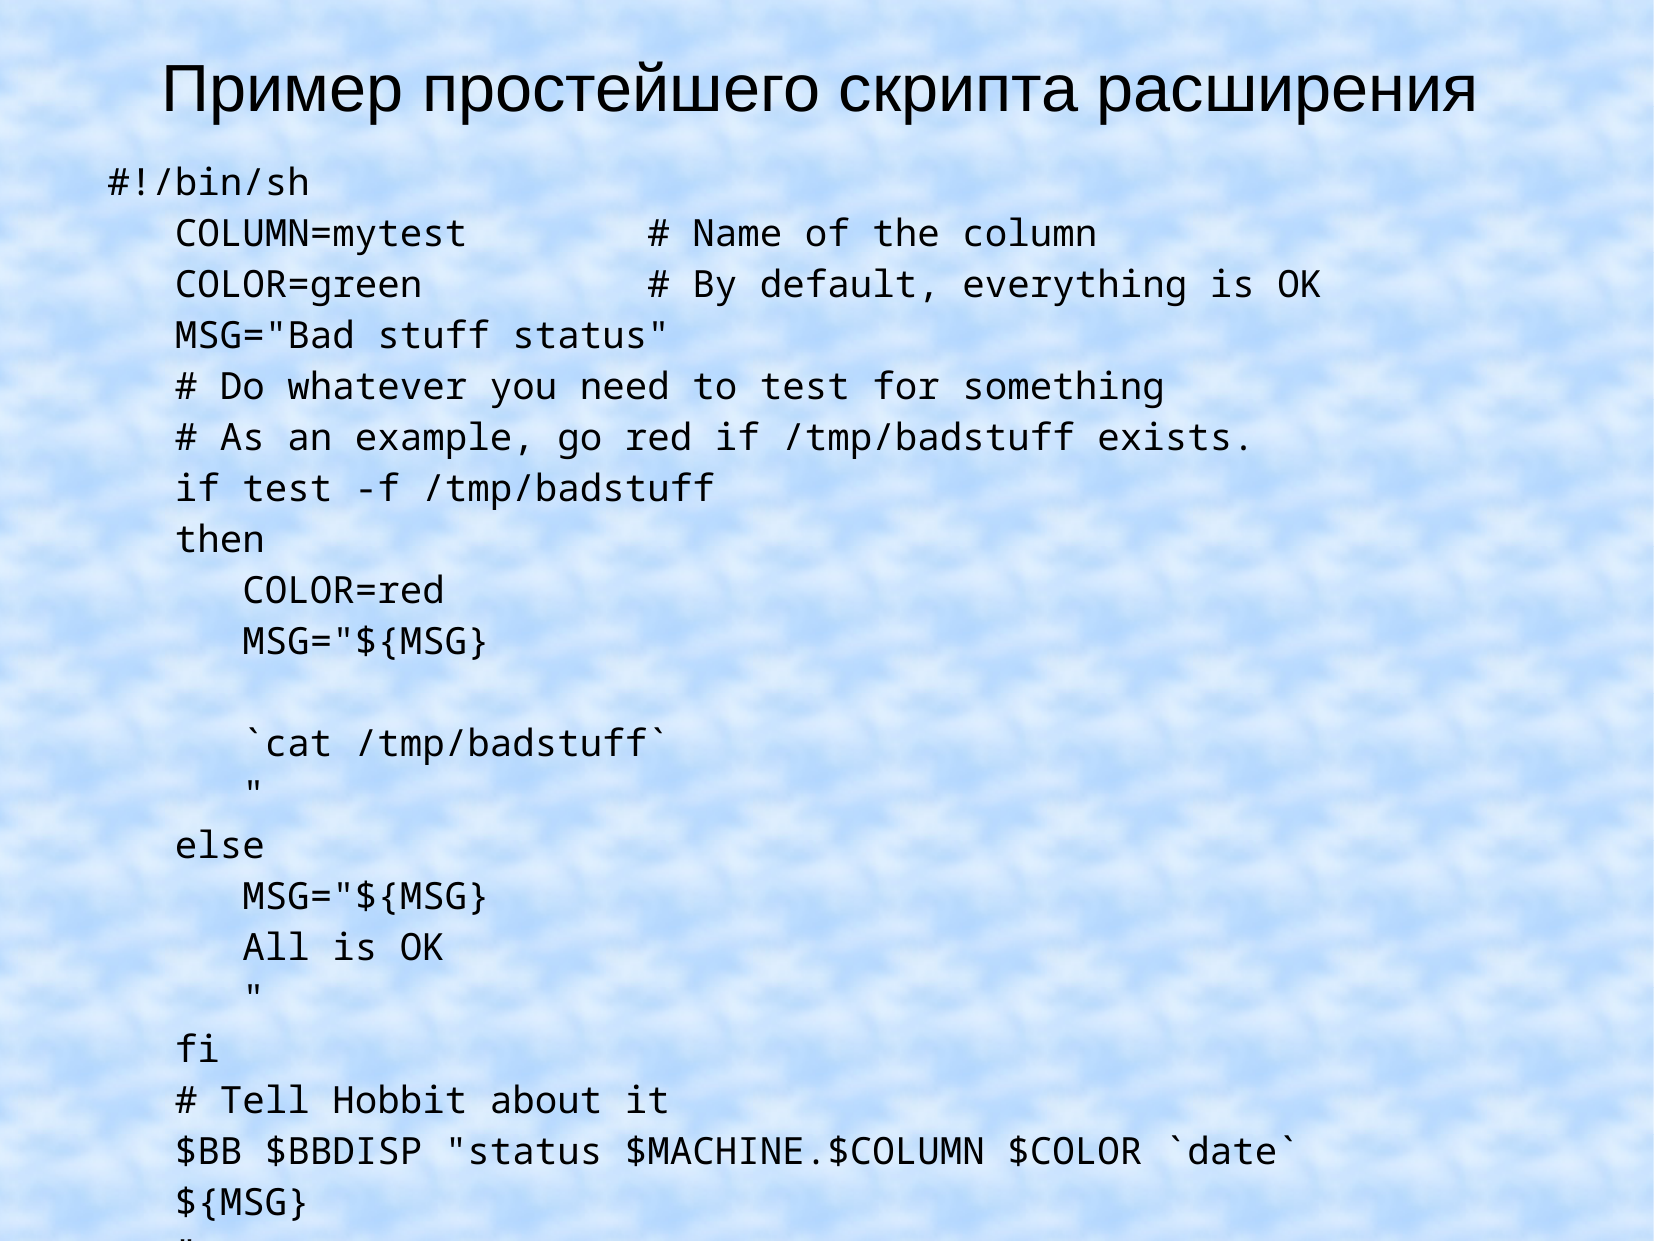

# Пример простейшего скрипта расширения
#!/bin/sh
 COLUMN=mytest # Name of the column
 COLOR=green # By default, everything is OK
 MSG="Bad stuff status"
 # Do whatever you need to test for something
 # As an example, go red if /tmp/badstuff exists.
 if test -f /tmp/badstuff
 then
 COLOR=red
 MSG="${MSG}
 `cat /tmp/badstuff`
 "
 else
 MSG="${MSG}
 All is OK
 "
 fi
 # Tell Hobbit about it
 $BB $BBDISP "status $MACHINE.$COLUMN $COLOR `date`
 ${MSG}
 "
 exit 0